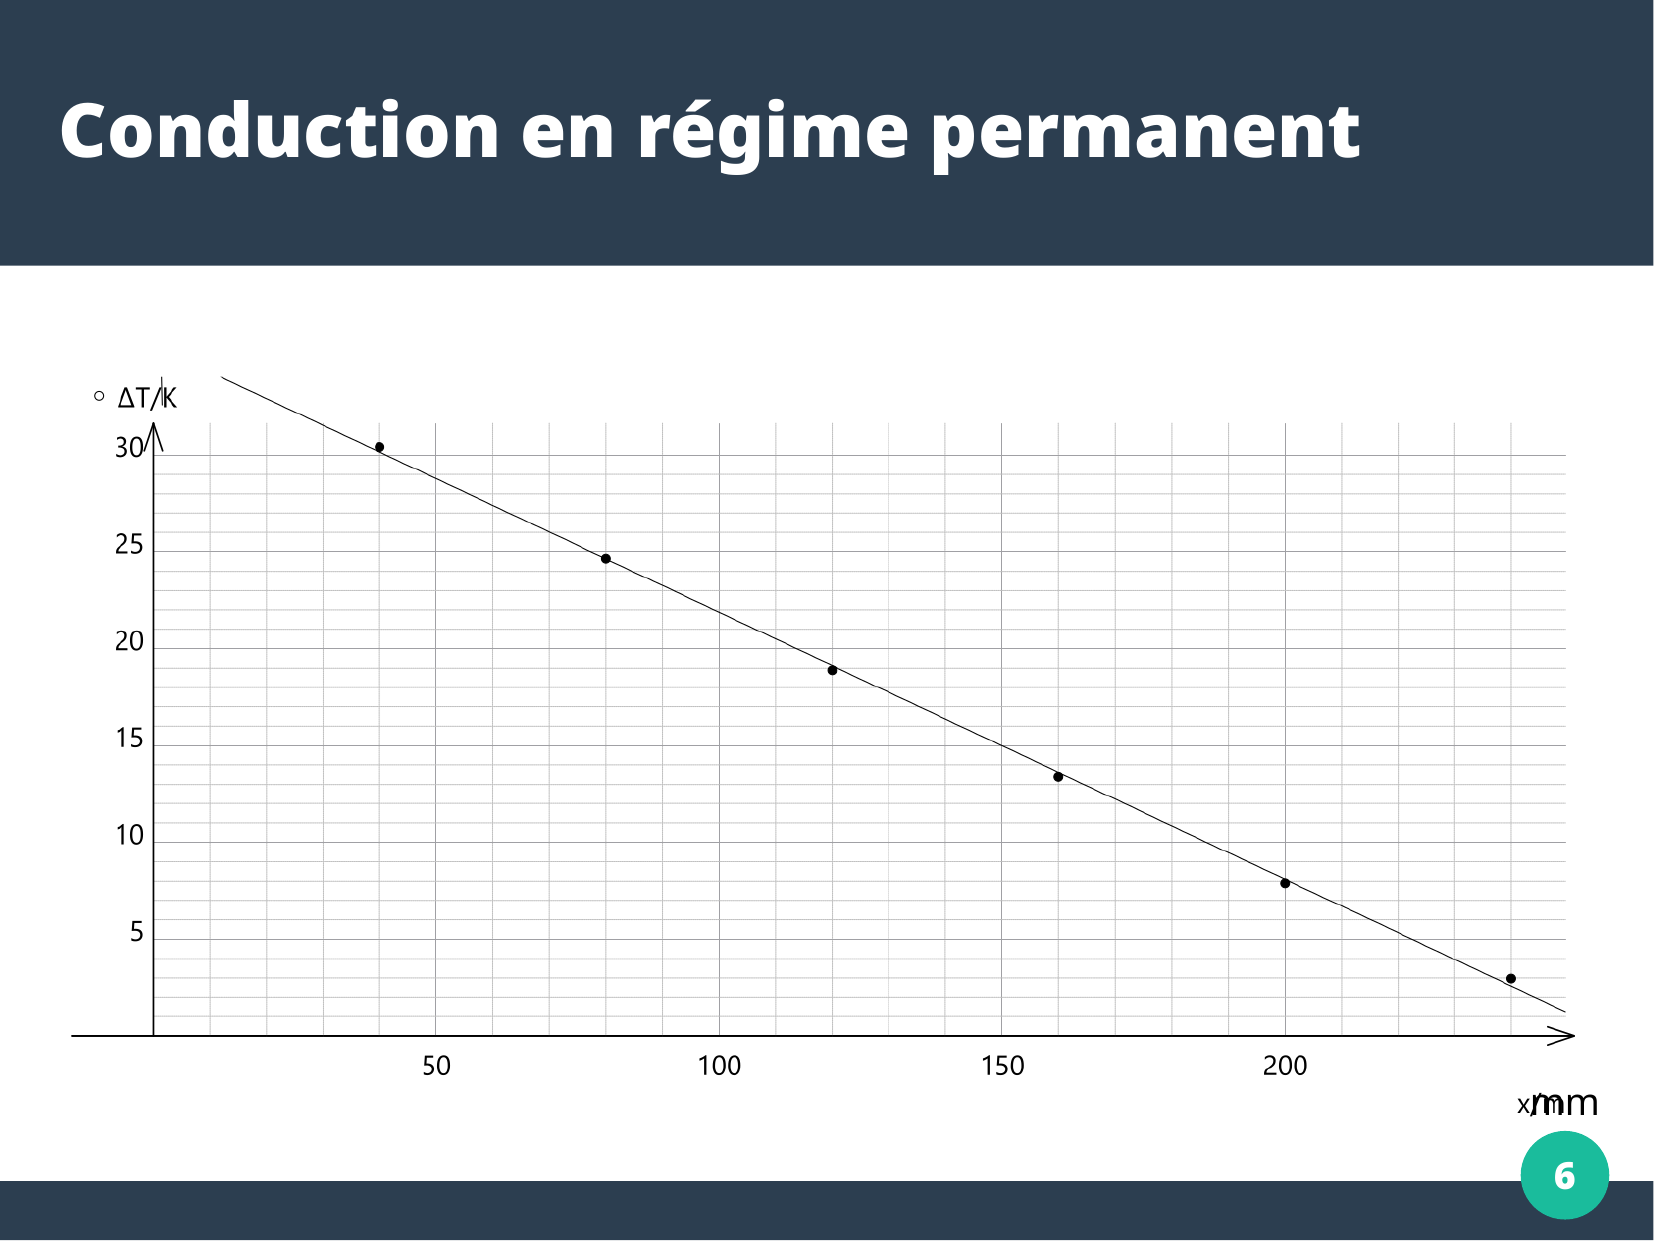

# Conduction en régime permanent
mm
6